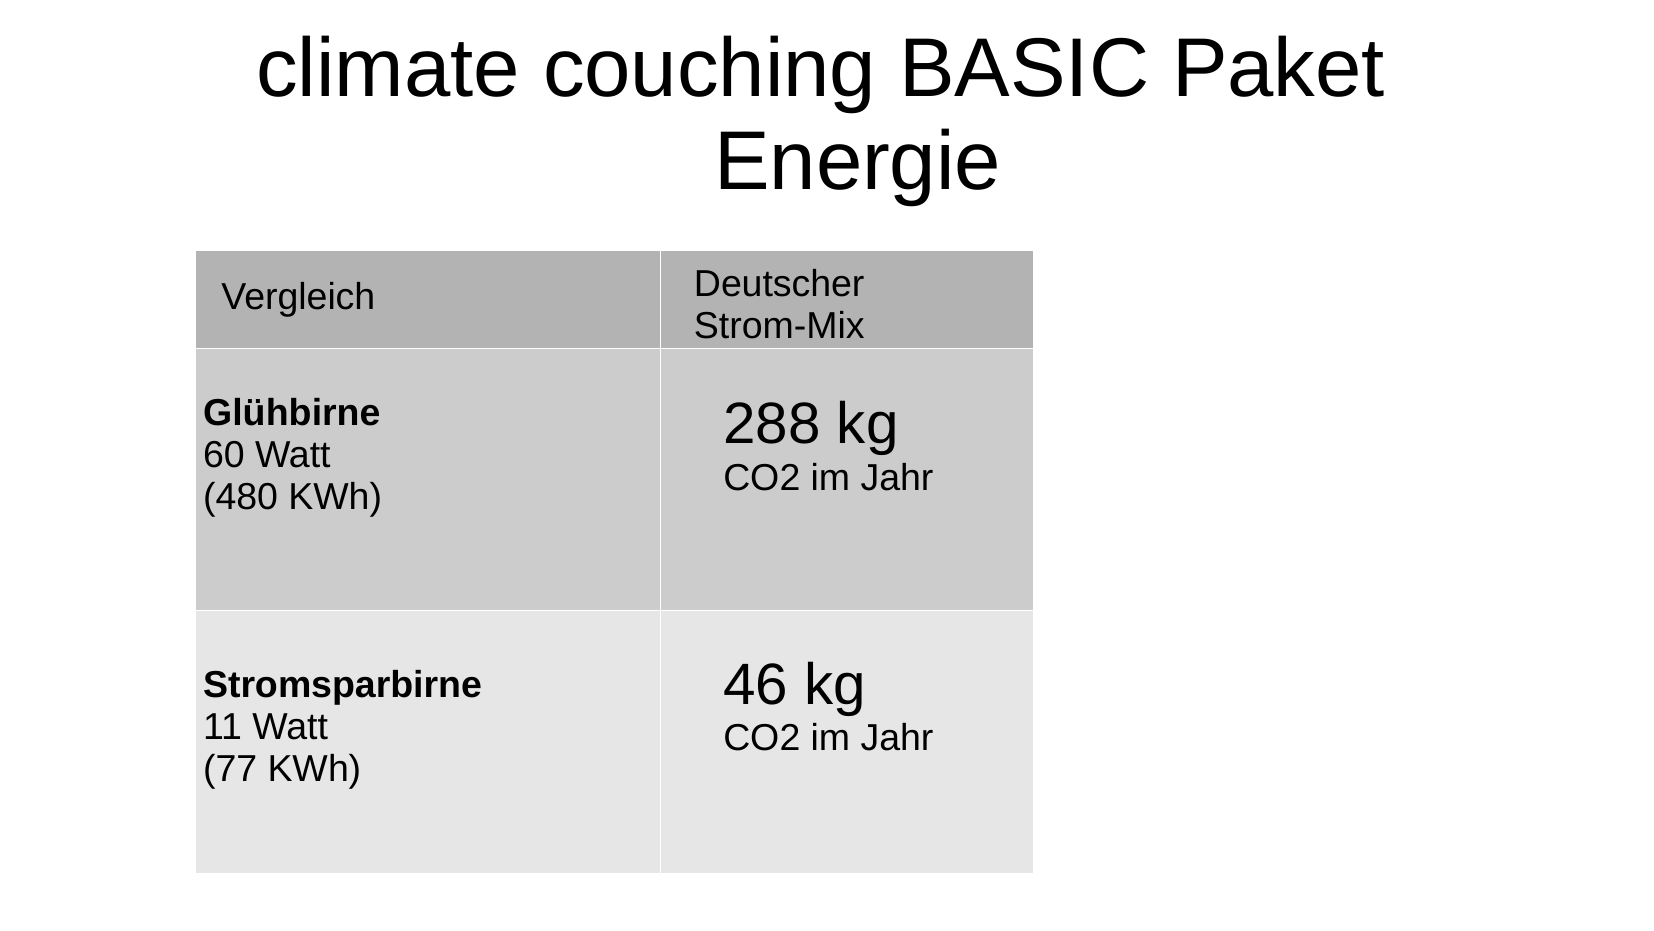

# climate couching BASIC Paket Energie
| | | |
| --- | --- | --- |
| | | |
| | | |
Deutscher
Strom-Mix
Vergleich
Ökostrom
Glühbirne
60 Watt
(480 KWh)
288 kg
CO2 im Jahr
19 kg
CO2 im Jahr
46 kg
CO2 im Jahr
3 kg
CO2 im Jahr
Stromsparbirne
11 Watt
(77 KWh)